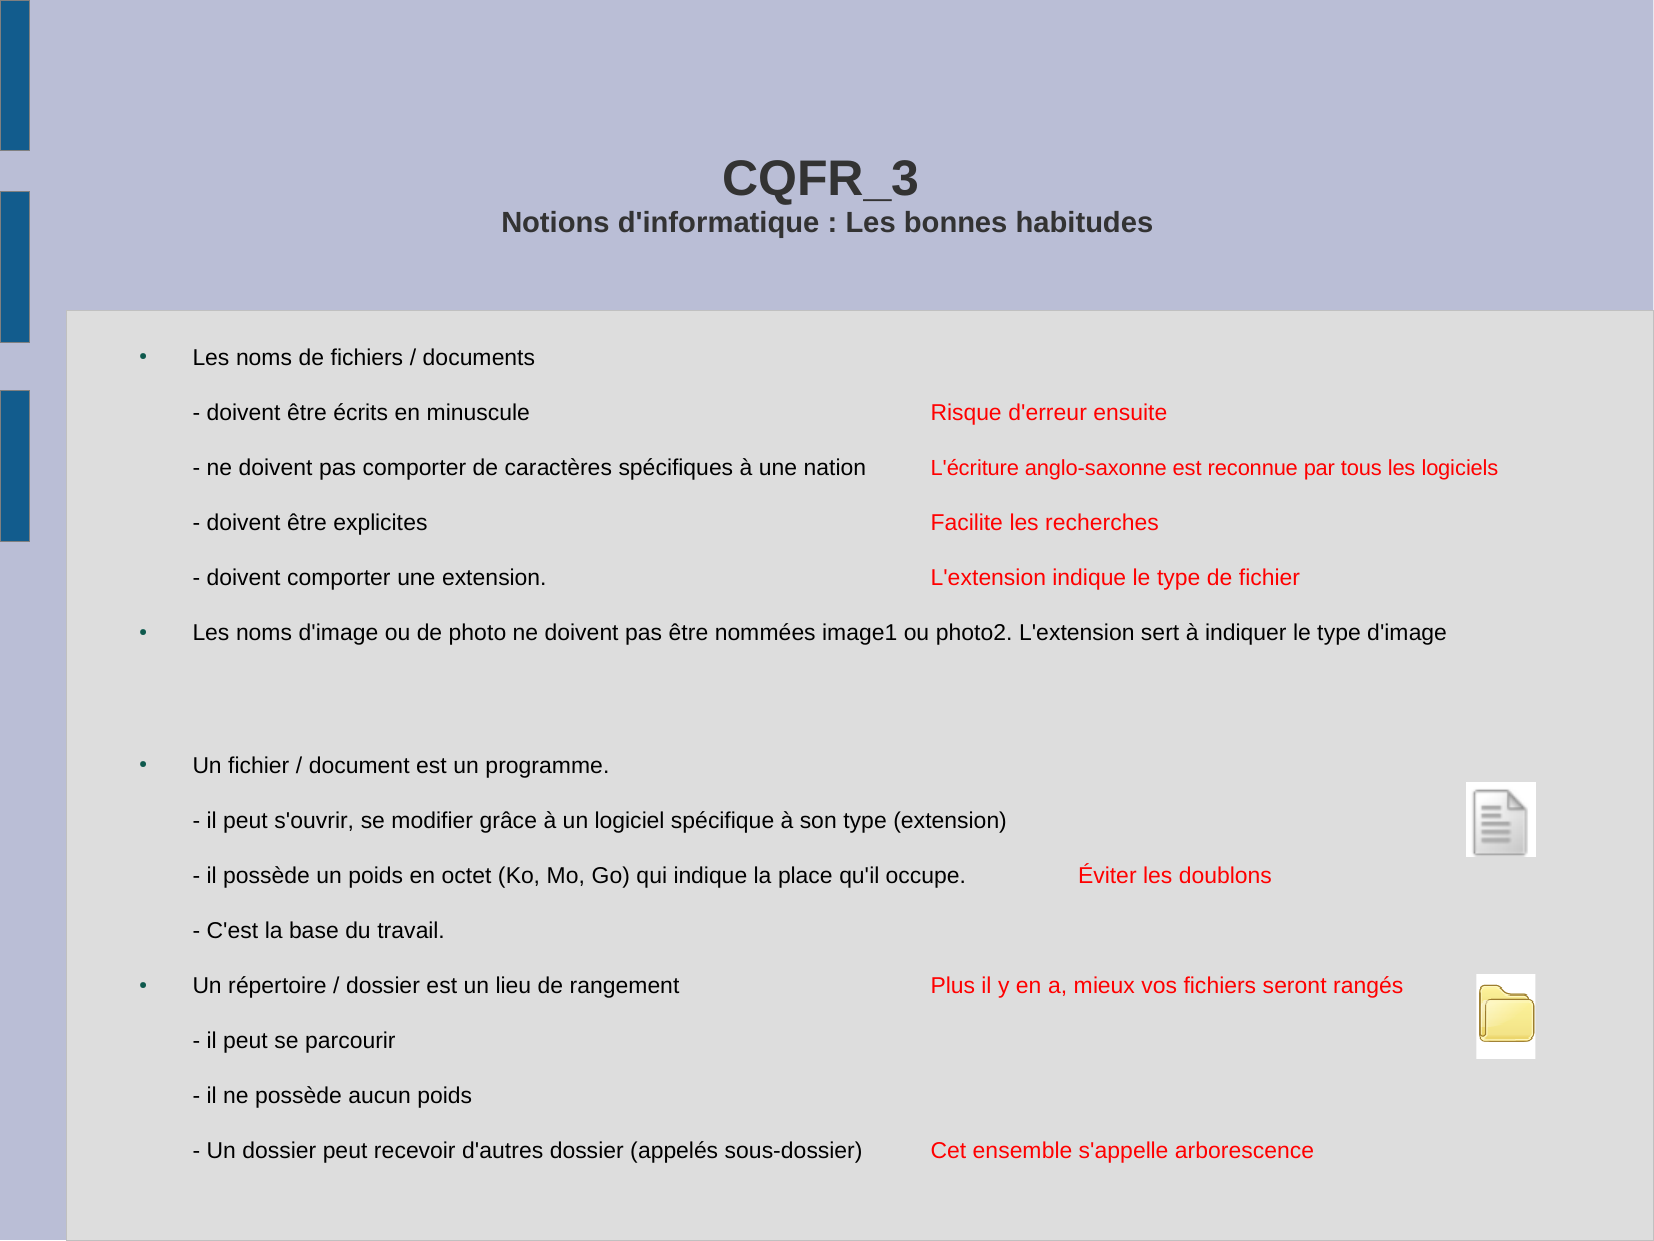

# CQFR_3  Notions d'informatique : Les bonnes habitudes
Les noms de fichiers / documents
- doivent être écrits en minuscule						Risque d'erreur ensuite
- ne doivent pas comporter de caractères spécifiques à une nation 	L'écriture anglo-saxonne est reconnue par tous les logiciels
- doivent être explicites							Facilite les recherches
- doivent comporter une extension.						L'extension indique le type de fichier
Les noms d'image ou de photo ne doivent pas être nommées image1 ou photo2. L'extension sert à indiquer le type d'image
Un fichier / document est un programme.
- il peut s'ouvrir, se modifier grâce à un logiciel spécifique à son type (extension)
- il possède un poids en octet (Ko, Mo, Go) qui indique la place qu'il occupe.		Éviter les doublons
- C'est la base du travail.
Un répertoire / dossier est un lieu de rangement 				Plus il y en a, mieux vos fichiers seront rangés
- il peut se parcourir
- il ne possède aucun poids
- Un dossier peut recevoir d'autres dossier (appelés sous-dossier) 	Cet ensemble s'appelle arborescence